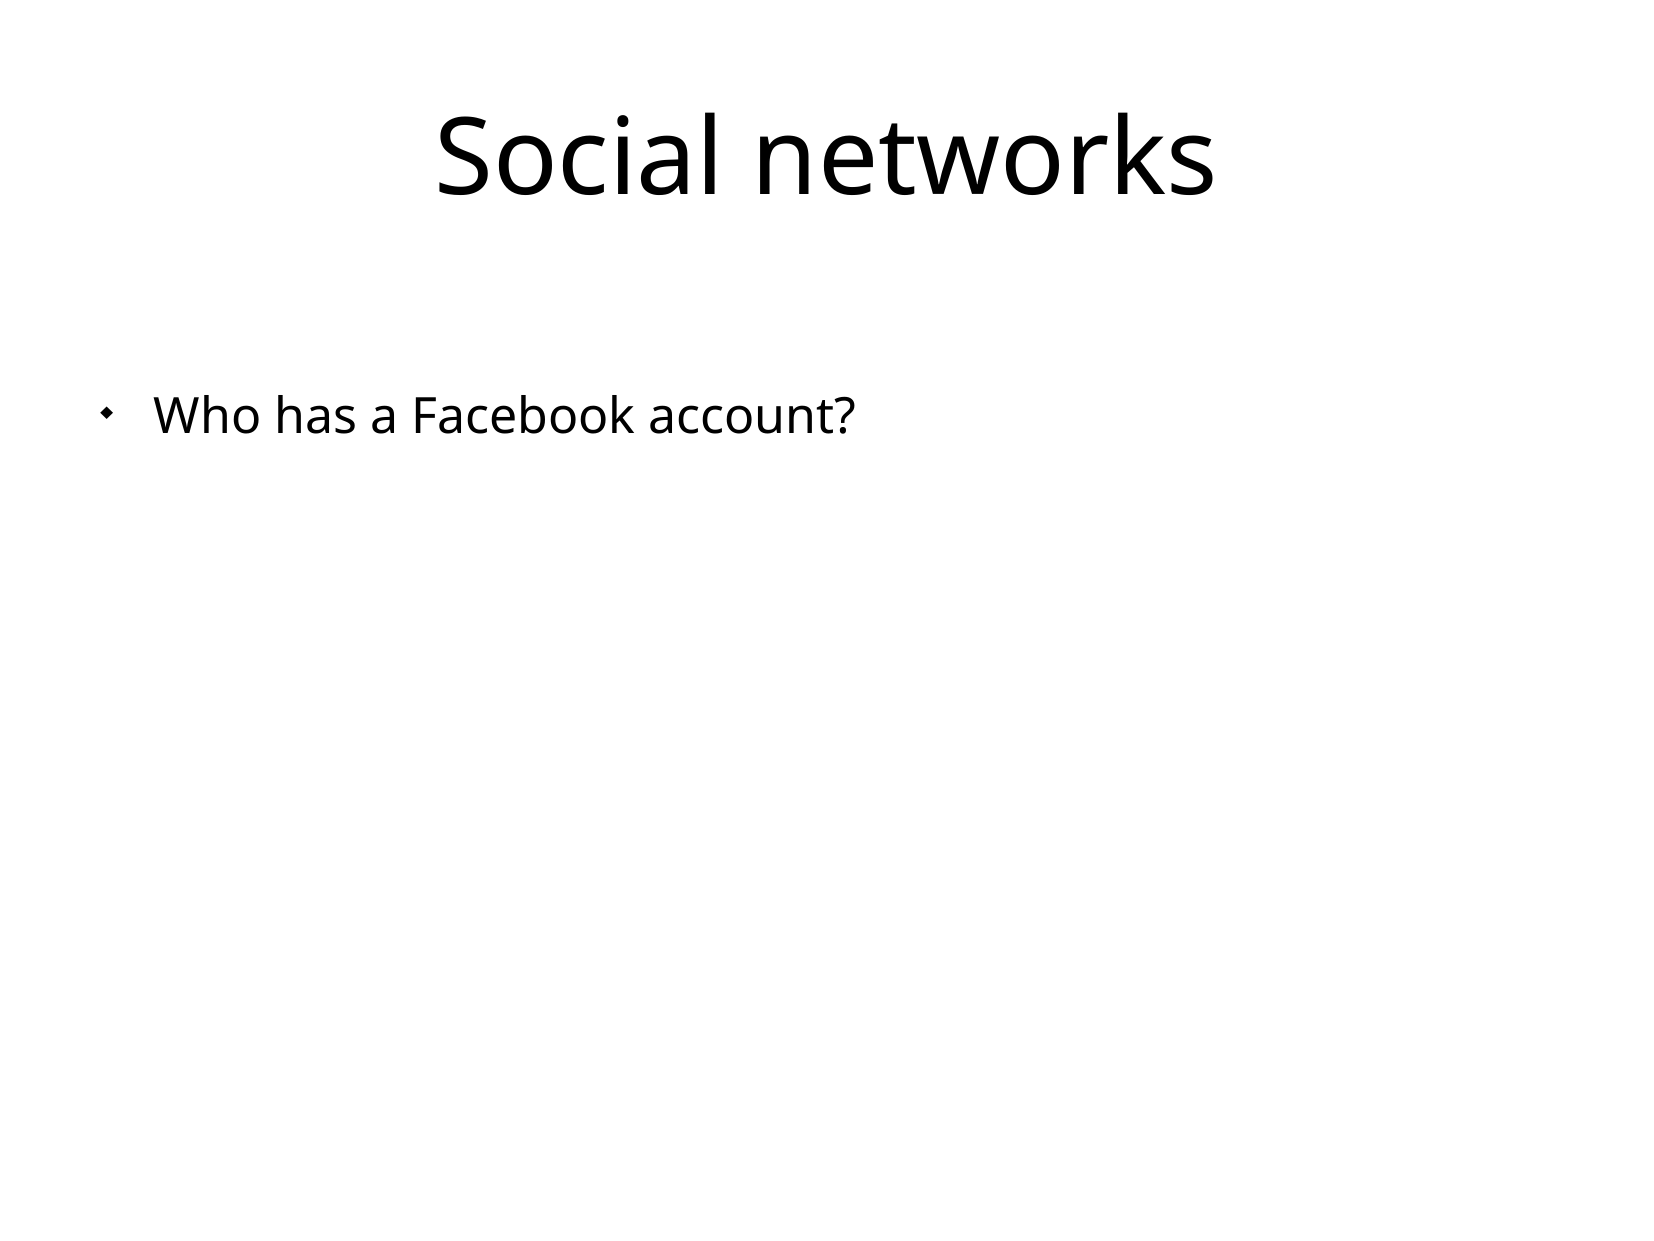

# Social networks
Who has a Facebook account?